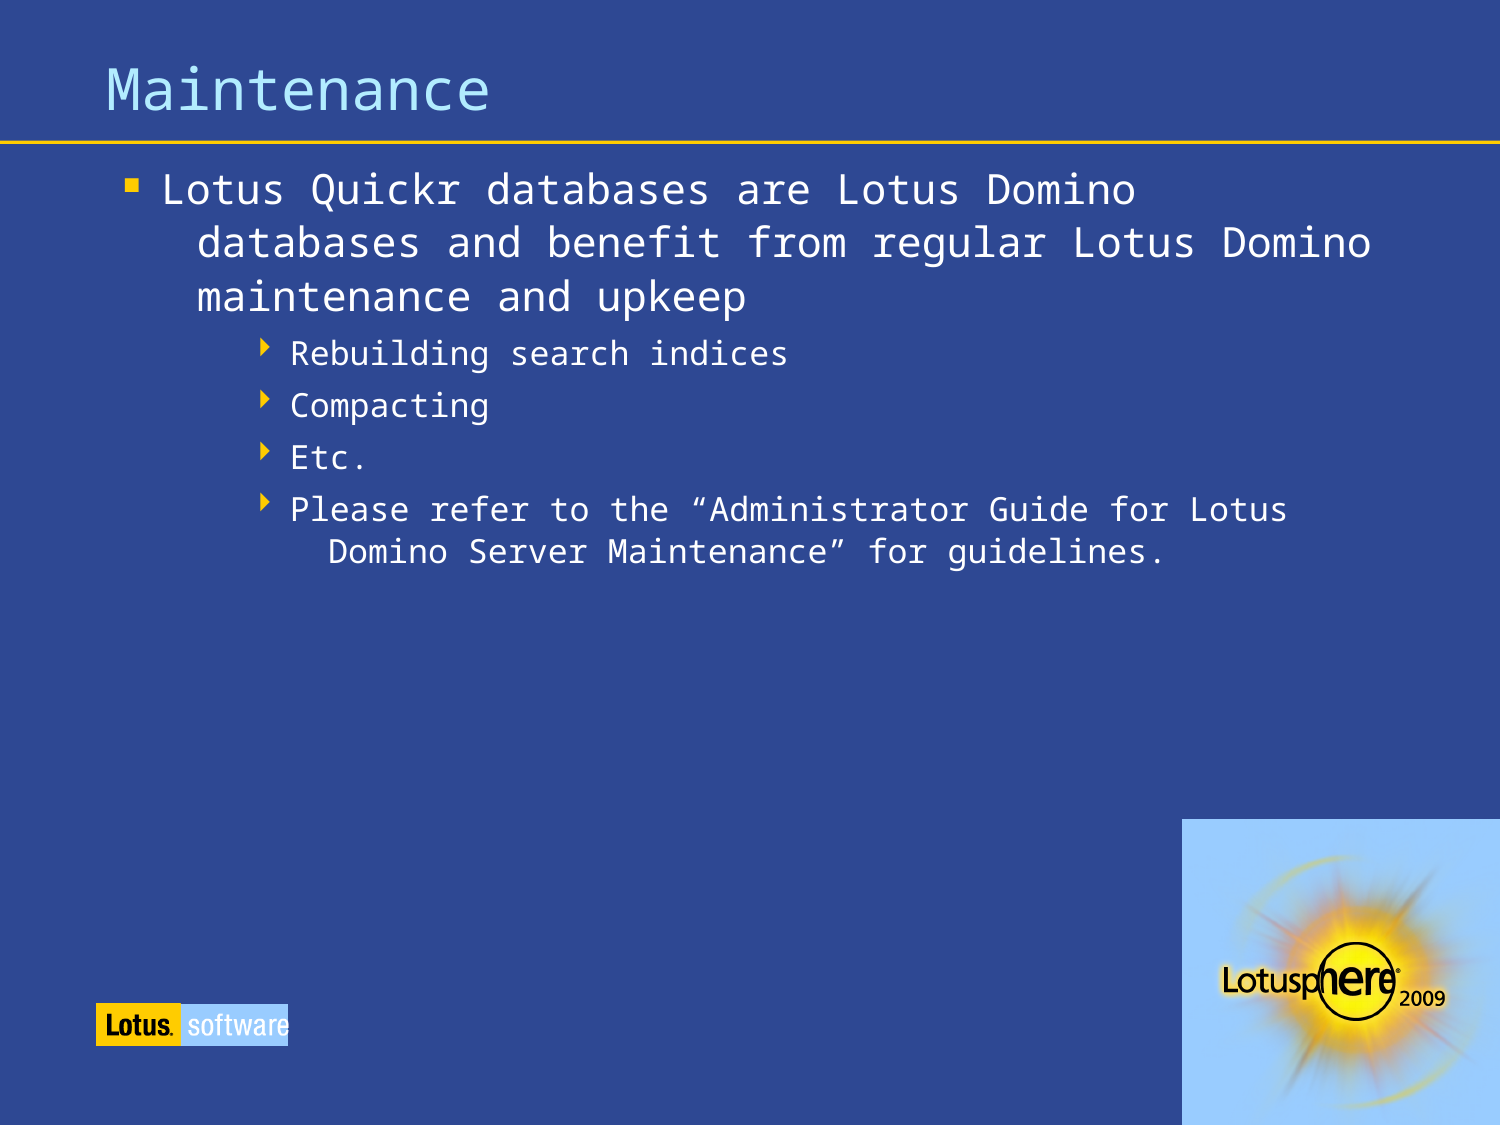

# Maintenance
Lotus Quickr databases are Lotus Domino databases and benefit from regular Lotus Domino maintenance and upkeep
Rebuilding search indices
Compacting
Etc.
Please refer to the “Administrator Guide for Lotus Domino Server Maintenance” for guidelines.